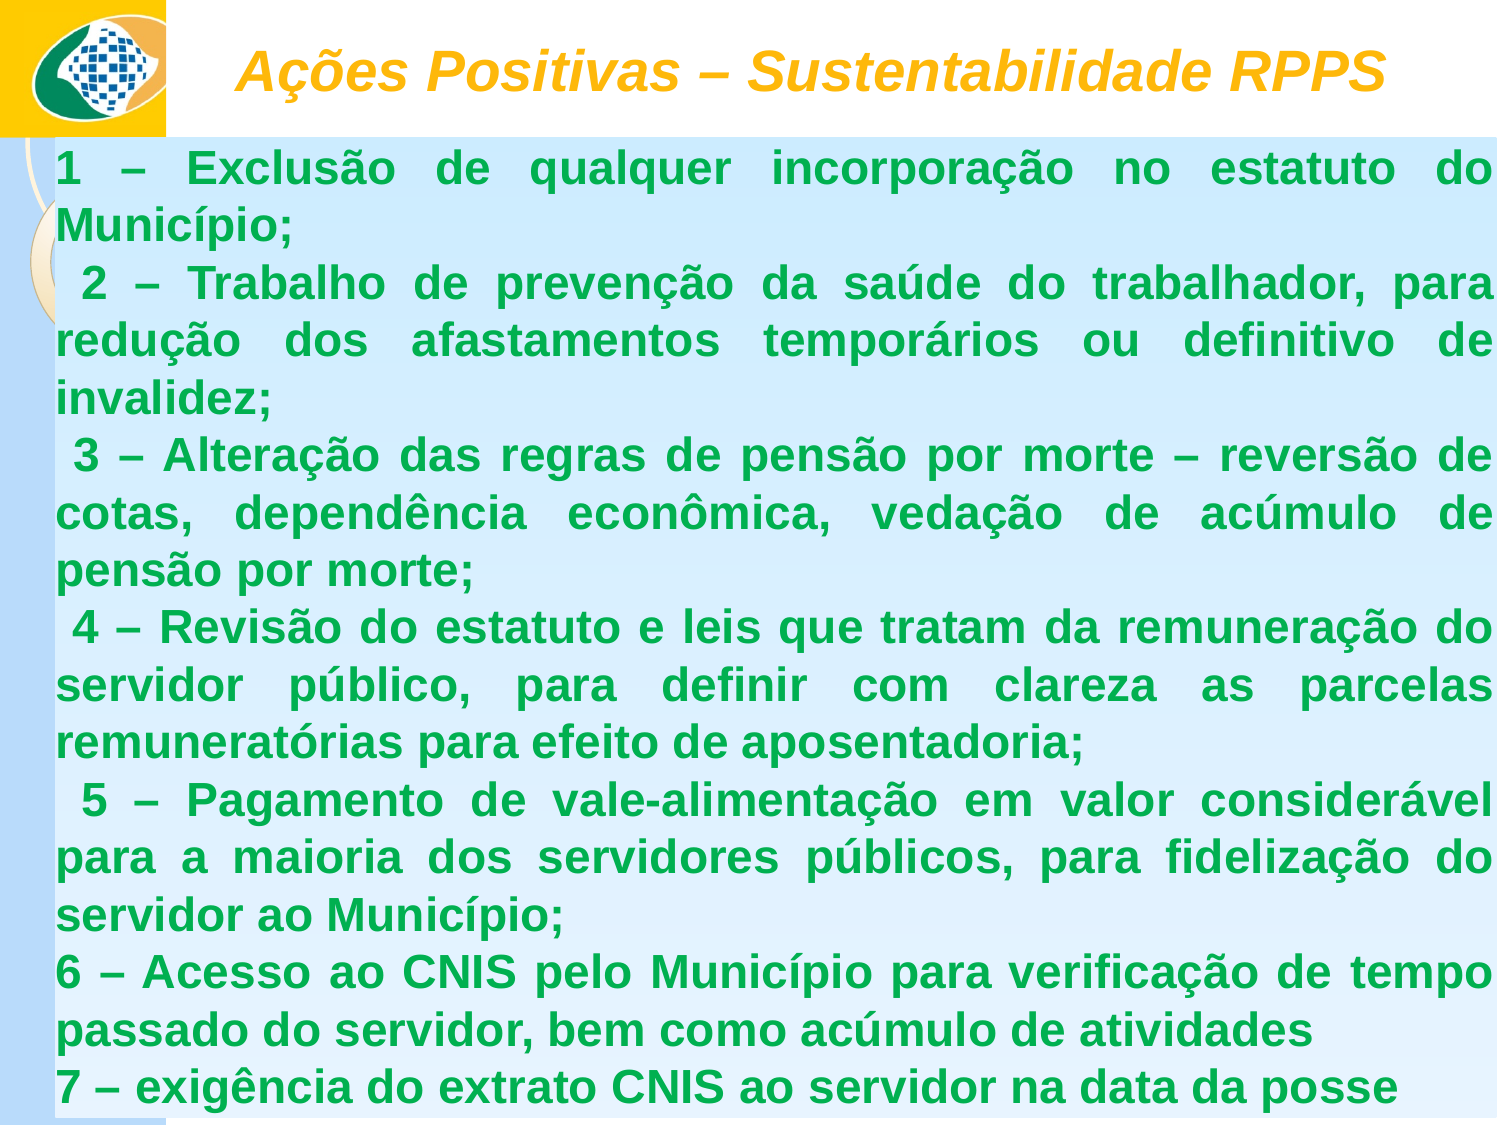

Ações Positivas – Sustentabilidade RPPS
1 – Exclusão de qualquer incorporação no estatuto do Município;
 2 – Trabalho de prevenção da saúde do trabalhador, para redução dos afastamentos temporários ou definitivo de invalidez;
 3 – Alteração das regras de pensão por morte – reversão de cotas, dependência econômica, vedação de acúmulo de pensão por morte;
 4 – Revisão do estatuto e leis que tratam da remuneração do servidor público, para definir com clareza as parcelas remuneratórias para efeito de aposentadoria;
 5 – Pagamento de vale-alimentação em valor considerável para a maioria dos servidores públicos, para fidelização do servidor ao Município;
6 – Acesso ao CNIS pelo Município para verificação de tempo passado do servidor, bem como acúmulo de atividades
7 – exigência do extrato CNIS ao servidor na data da posse